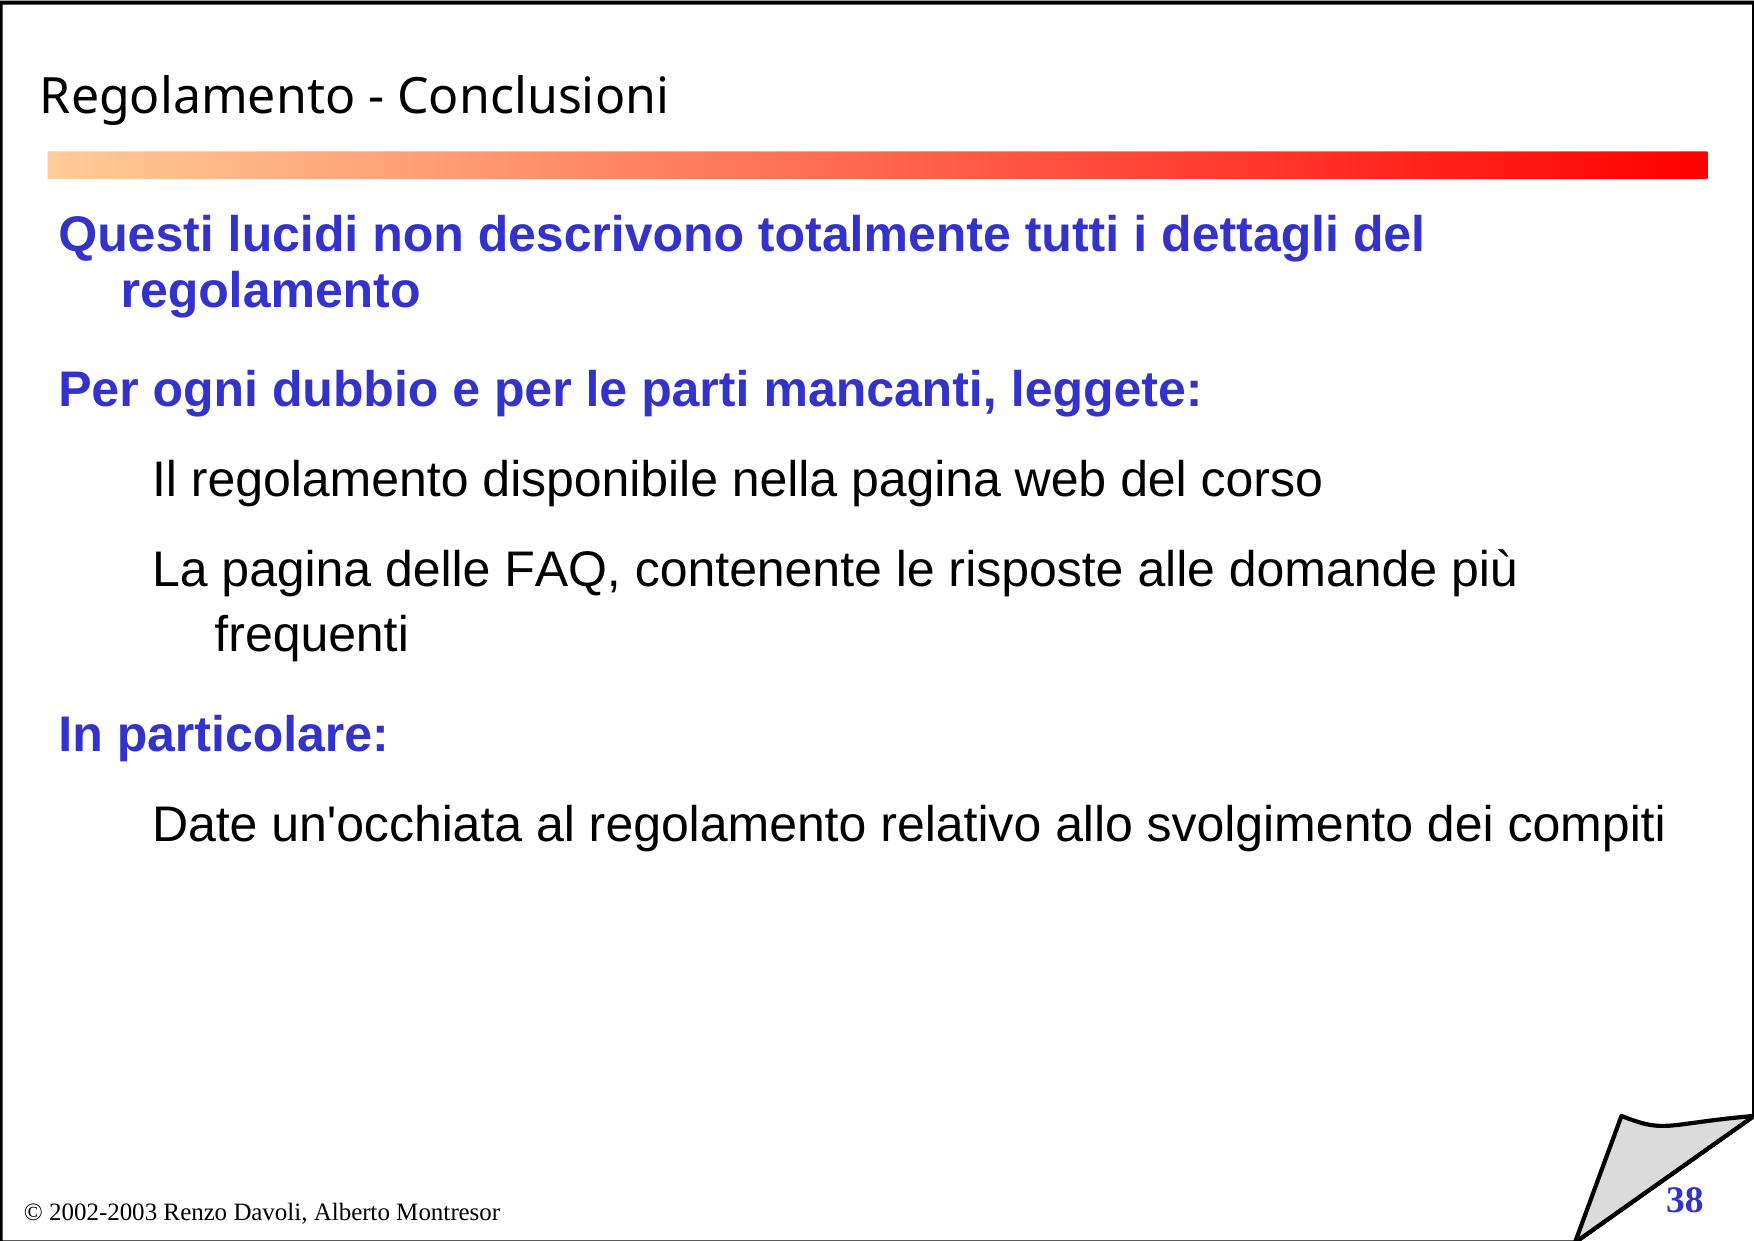

# Regolamento - Conclusioni
Questi lucidi non descrivono totalmente tutti i dettagli del regolamento
Per ogni dubbio e per le parti mancanti, leggete:
Il regolamento disponibile nella pagina web del corso
La pagina delle FAQ, contenente le risposte alle domande più frequenti
In particolare:
Date un'occhiata al regolamento relativo allo svolgimento dei compiti